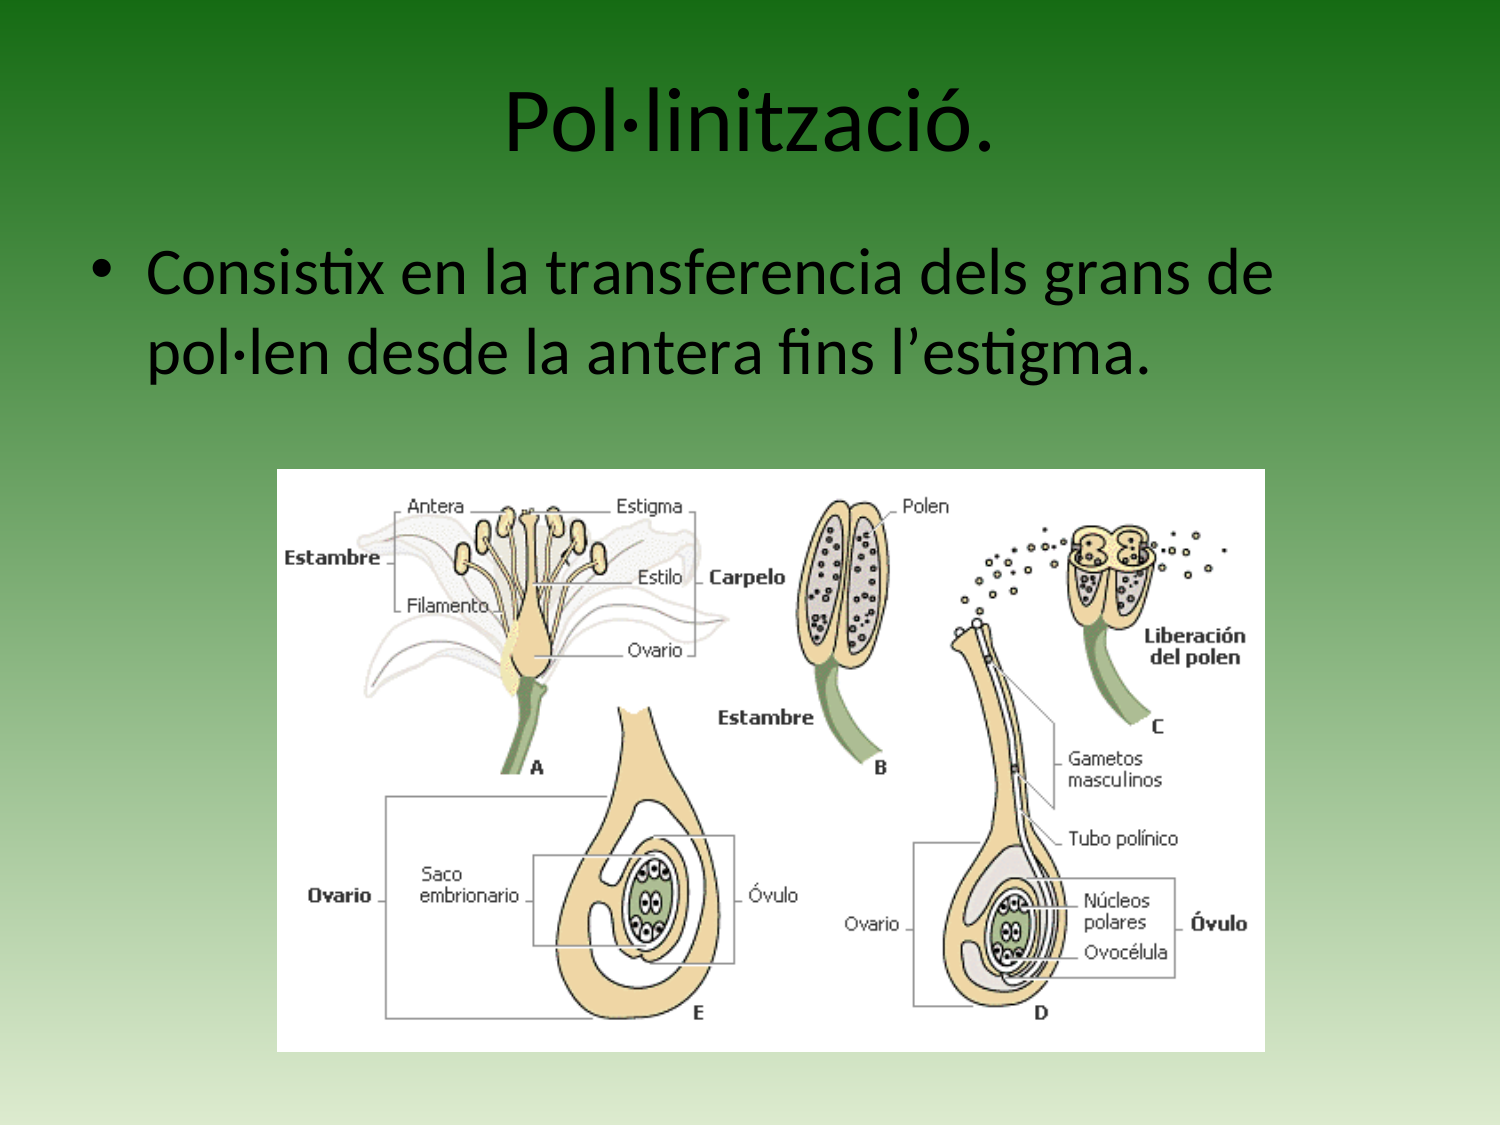

# Pol·linització.
Consistix en la transferencia dels grans de pol·len desde la antera fins l’estigma.